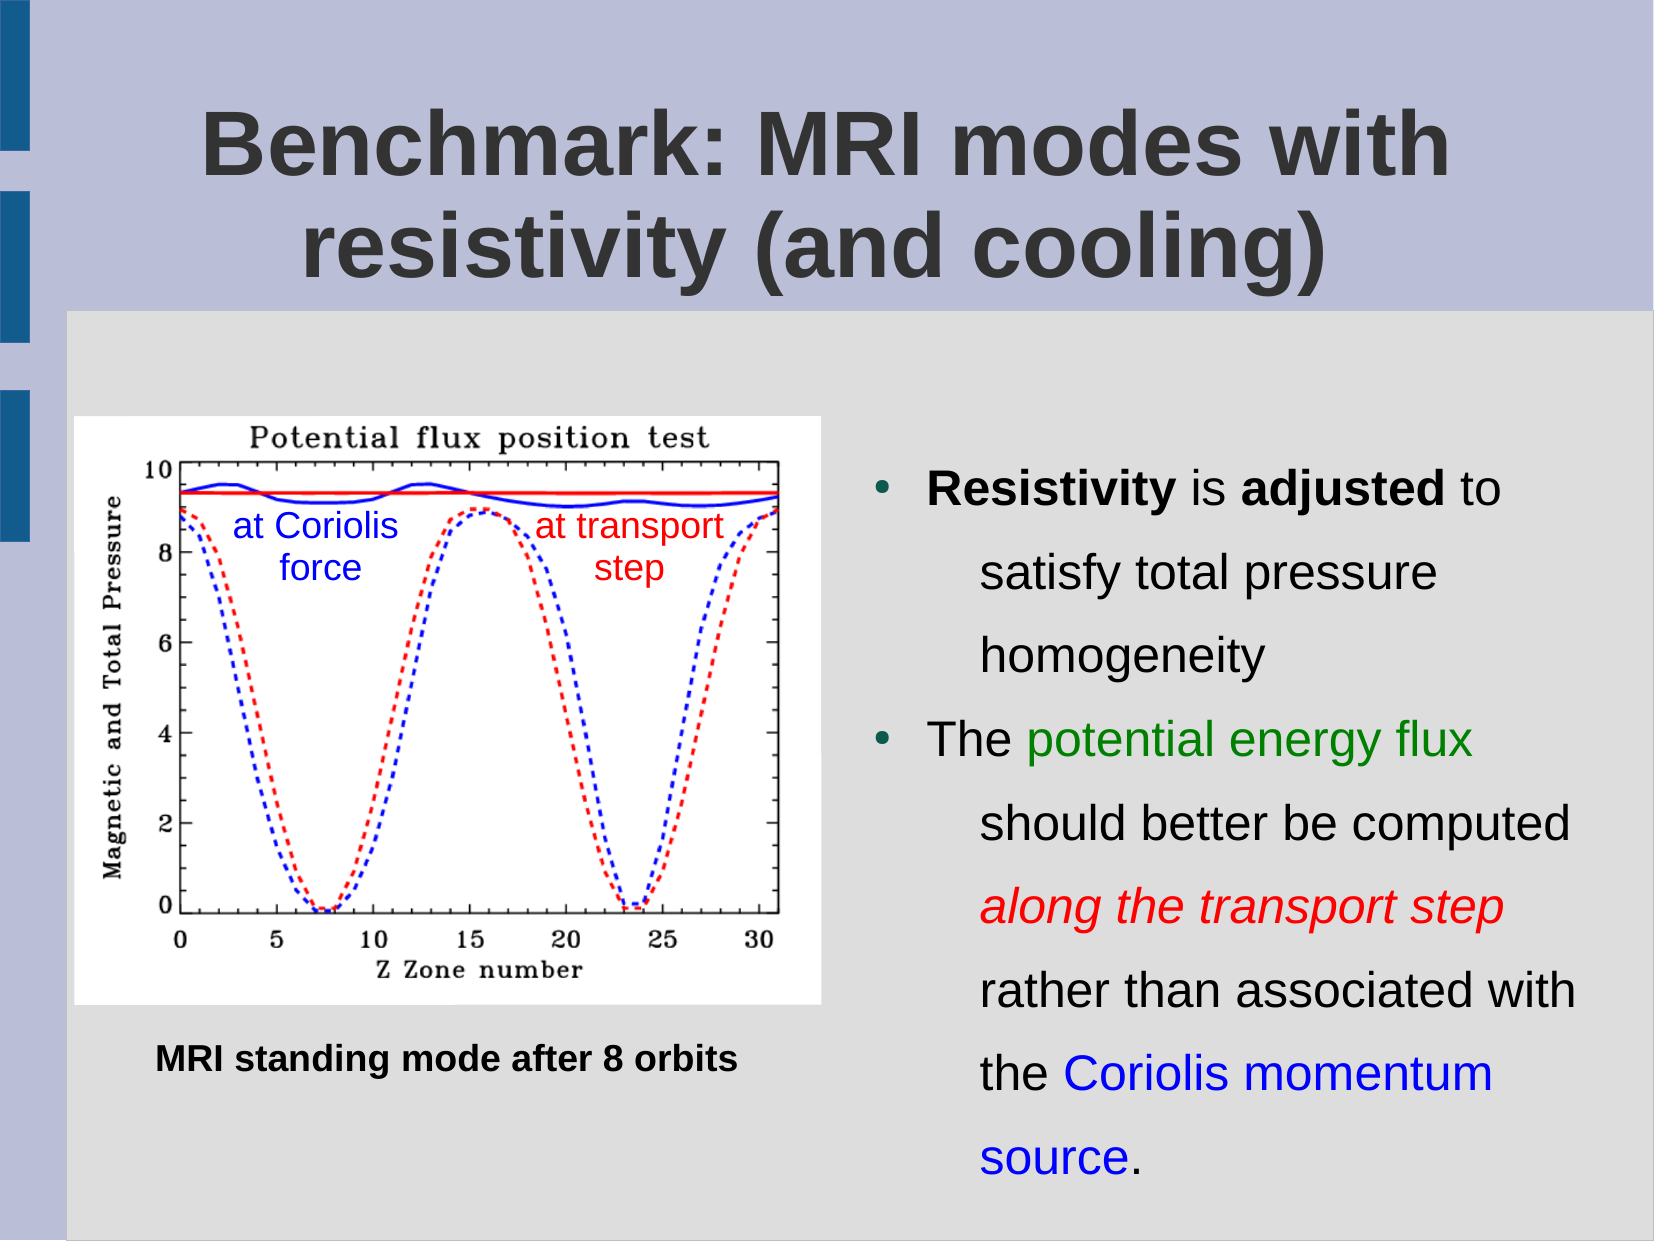

# Benchmark: MRI modes with resistivity (and cooling)
Resistivity is adjusted to satisfy total pressure homogeneity
The potential energy flux should better be computed along the transport step rather than associated with the Coriolis momentum source.
at Coriolis
force
at transport step
MRI standing mode after 8 orbits